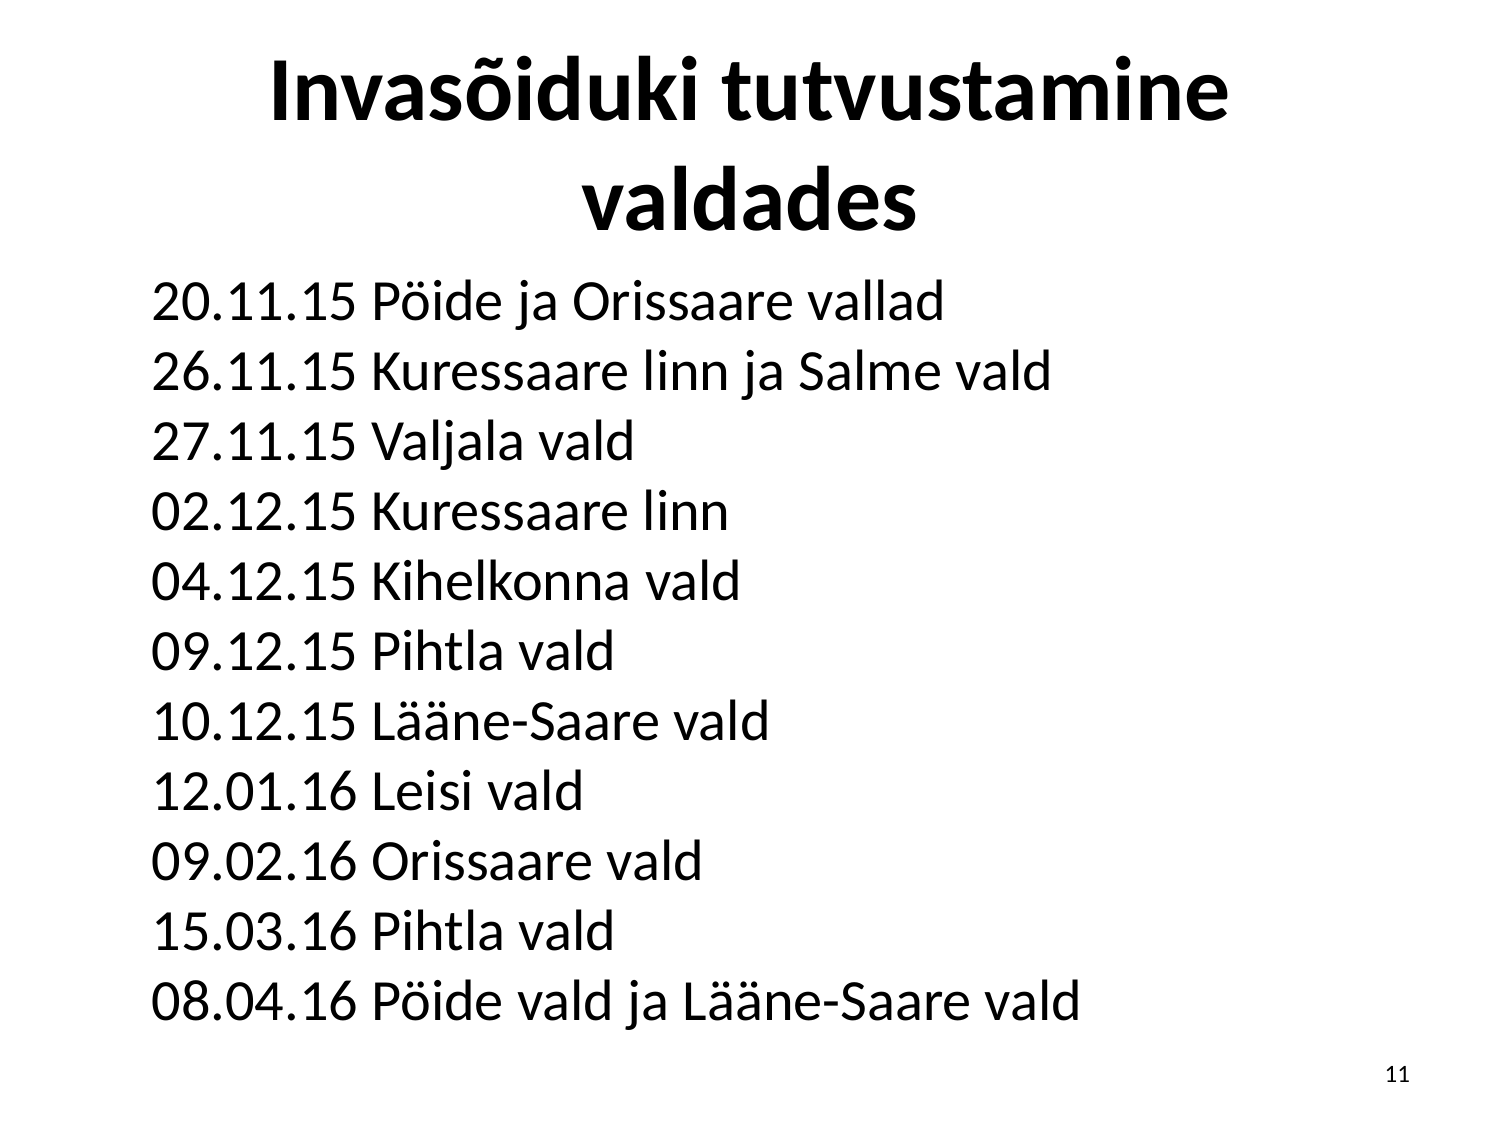

Invasõiduki tutvustamine valdades
 20.11.15 Pöide ja Orissaare vallad
 26.11.15 Kuressaare linn ja Salme vald
 27.11.15 Valjala vald
 02.12.15 Kuressaare linn
 04.12.15 Kihelkonna vald
 09.12.15 Pihtla vald
 10.12.15 Lääne-Saare vald
 12.01.16 Leisi vald
 09.02.16 Orissaare vald
 15.03.16 Pihtla vald
 08.04.16 Pöide vald ja Lääne-Saare vald